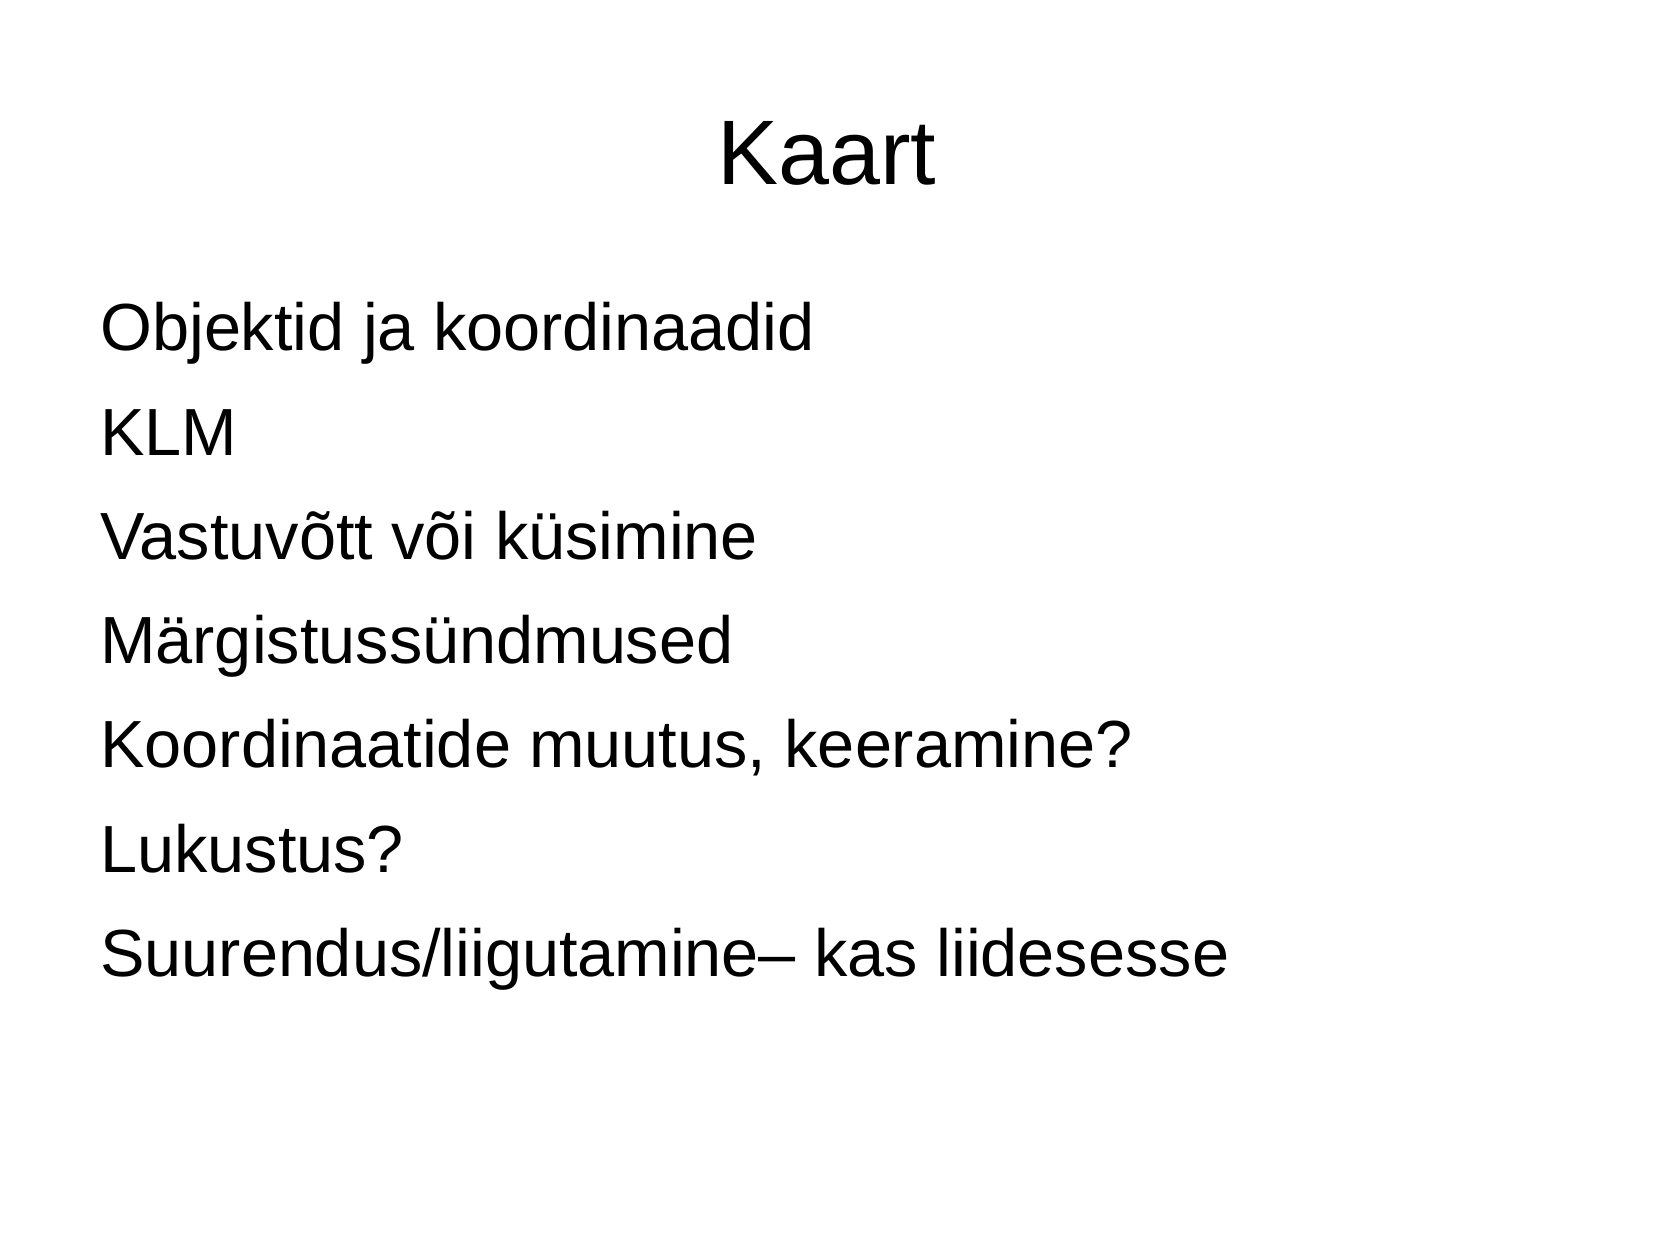

# Kaart
Objektid ja koordinaadid
KLM
Vastuvõtt või küsimine
Märgistussündmused
Koordinaatide muutus, keeramine?
Lukustus?
Suurendus/liigutamine– kas liidesesse